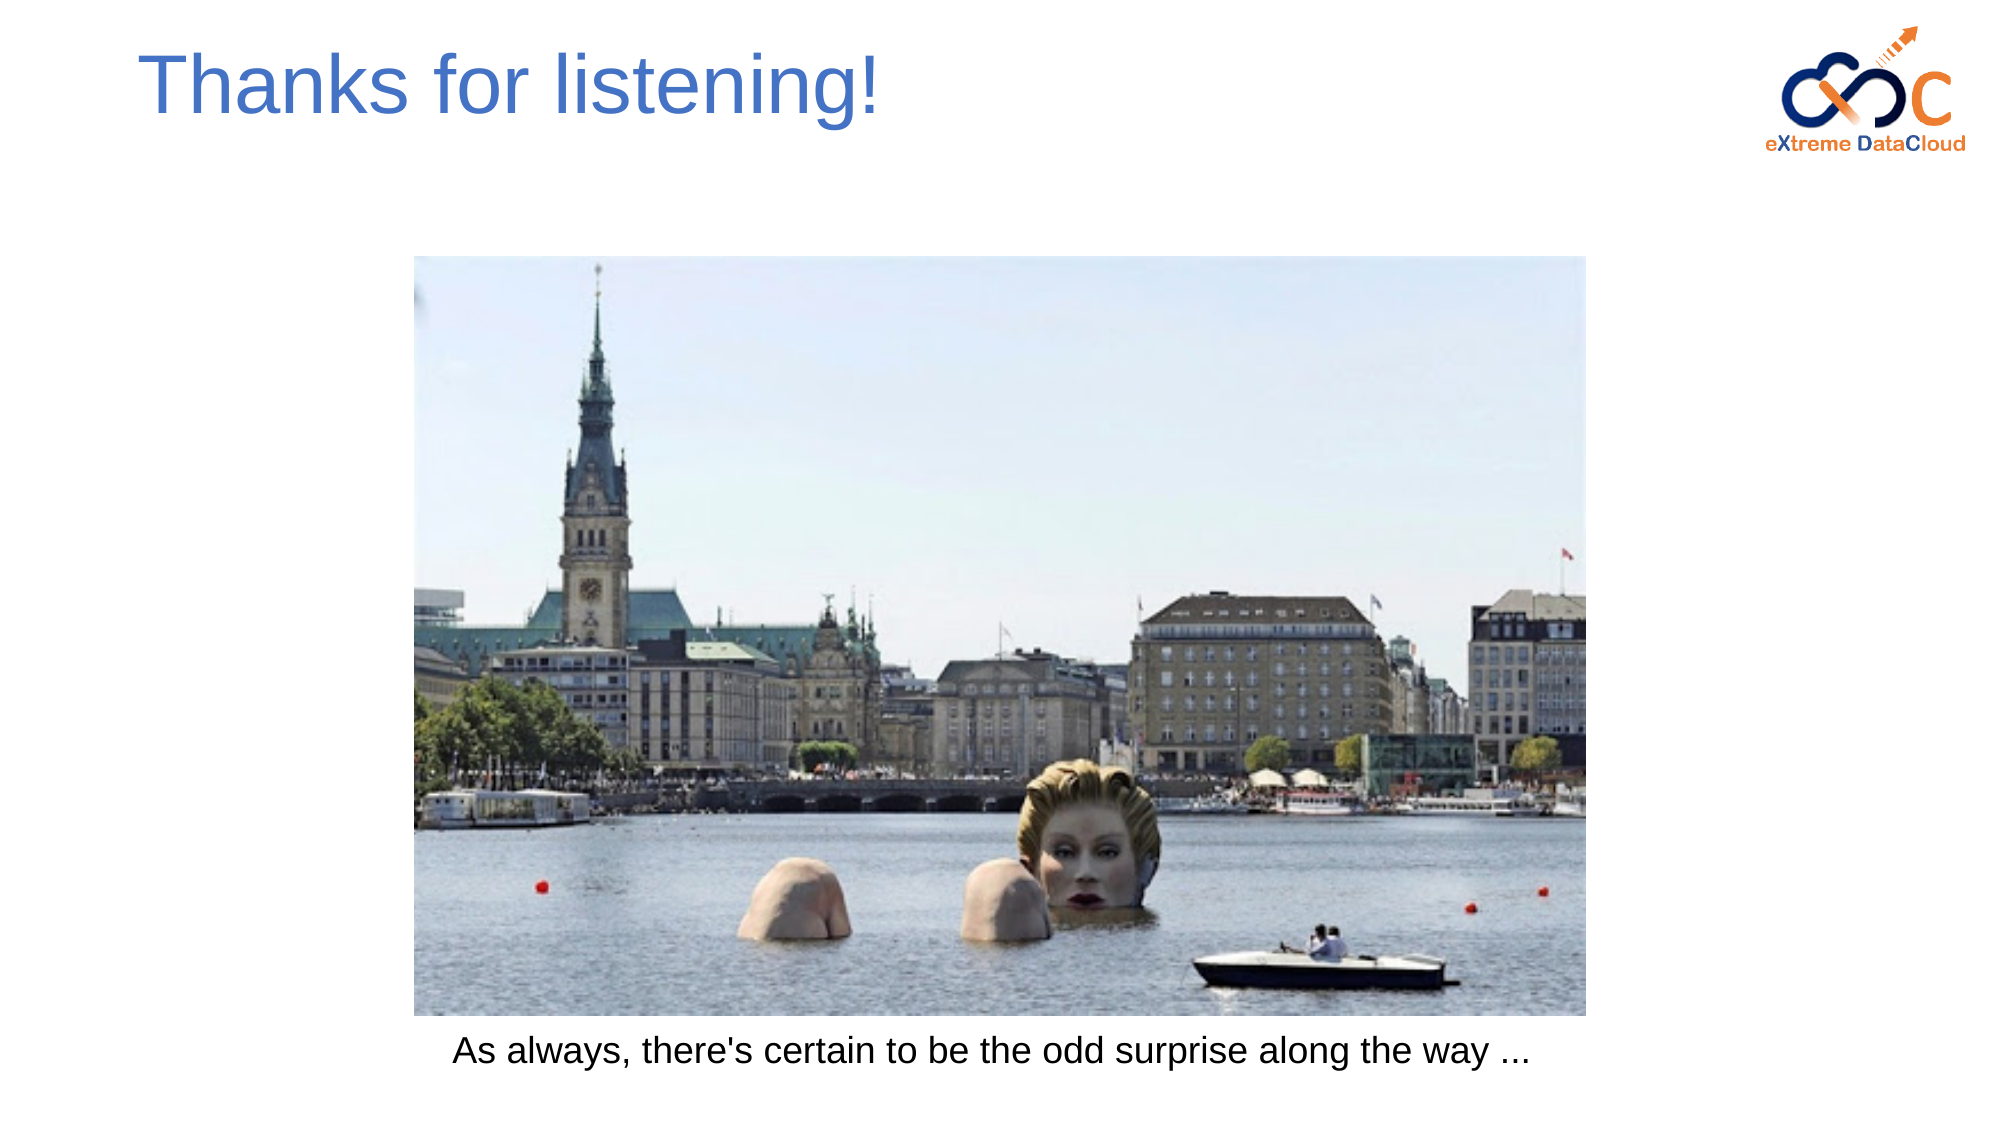

# Thanks for listening!
As always, there's certain to be the odd surprise along the way ...